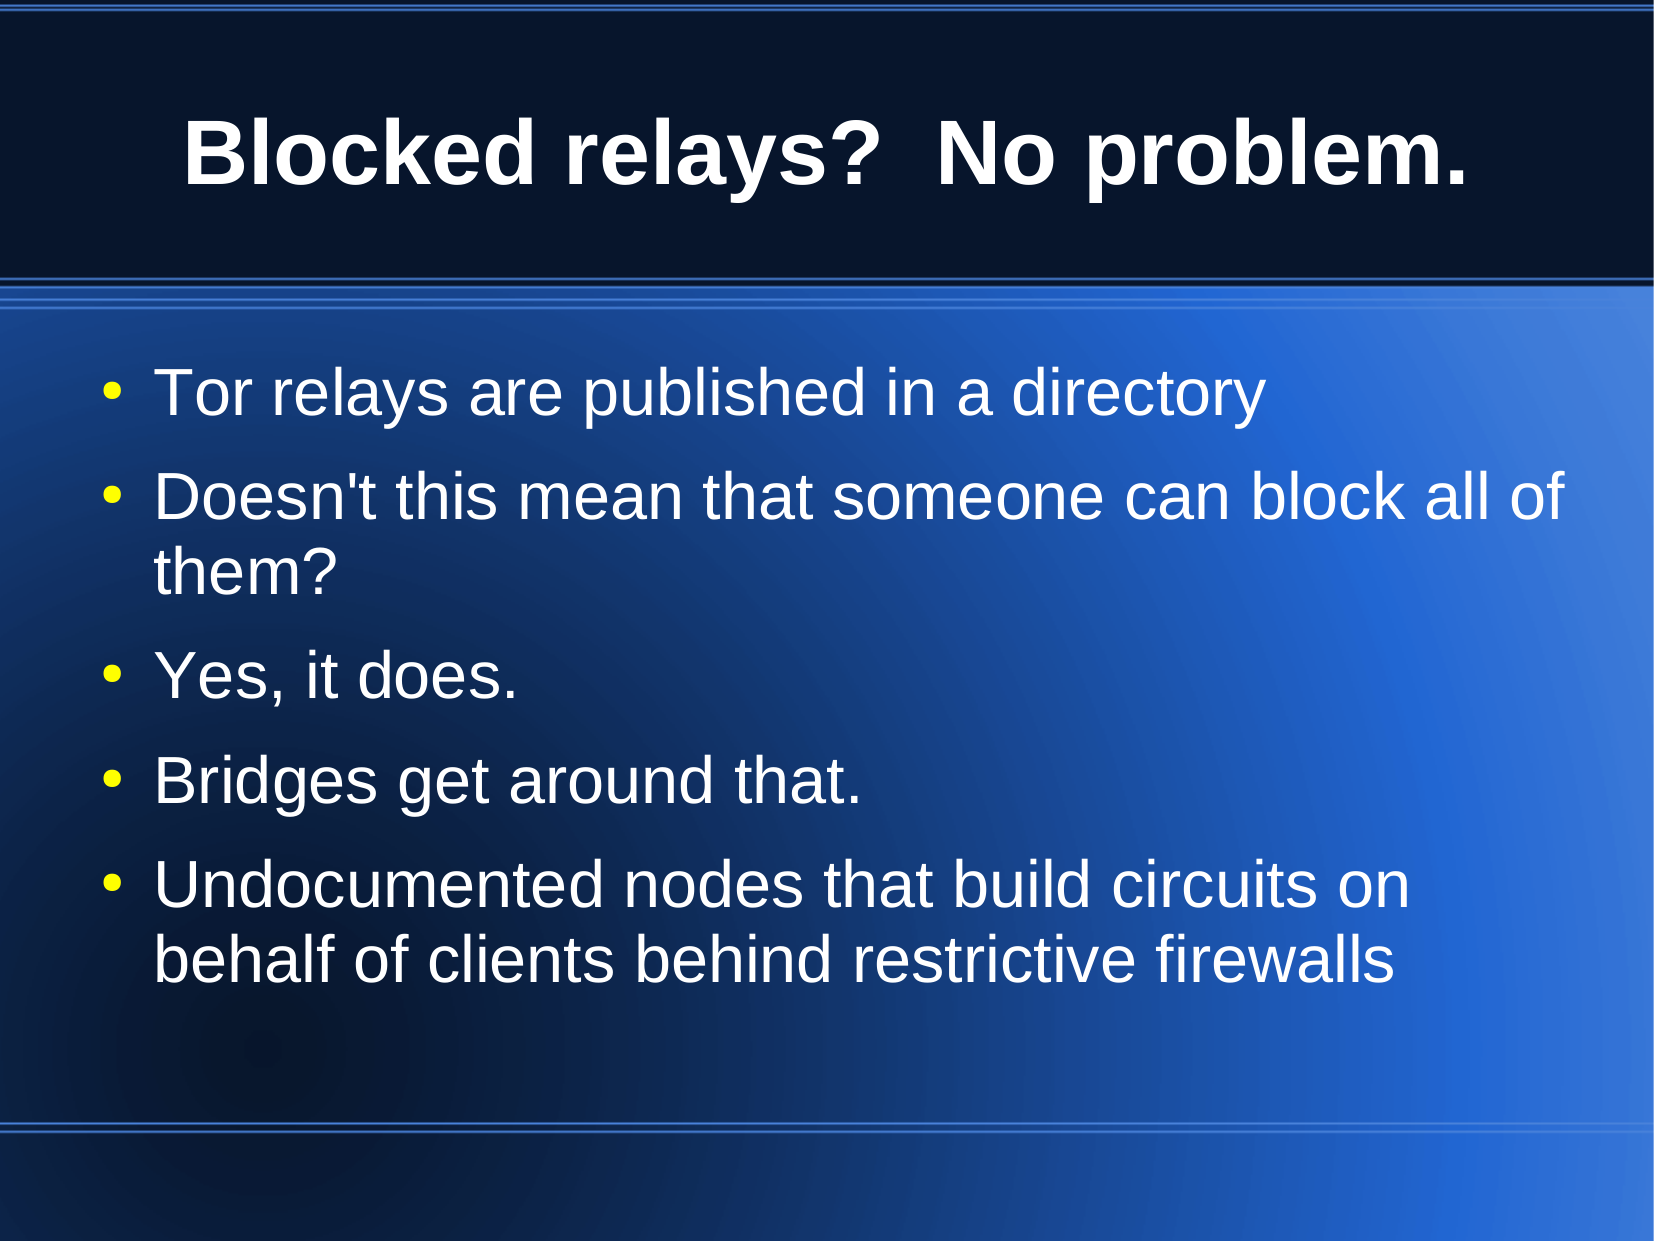

# Blocked relays? No problem.
Tor relays are published in a directory
Doesn't this mean that someone can block all of them?
Yes, it does.
Bridges get around that.
Undocumented nodes that build circuits on behalf of clients behind restrictive firewalls